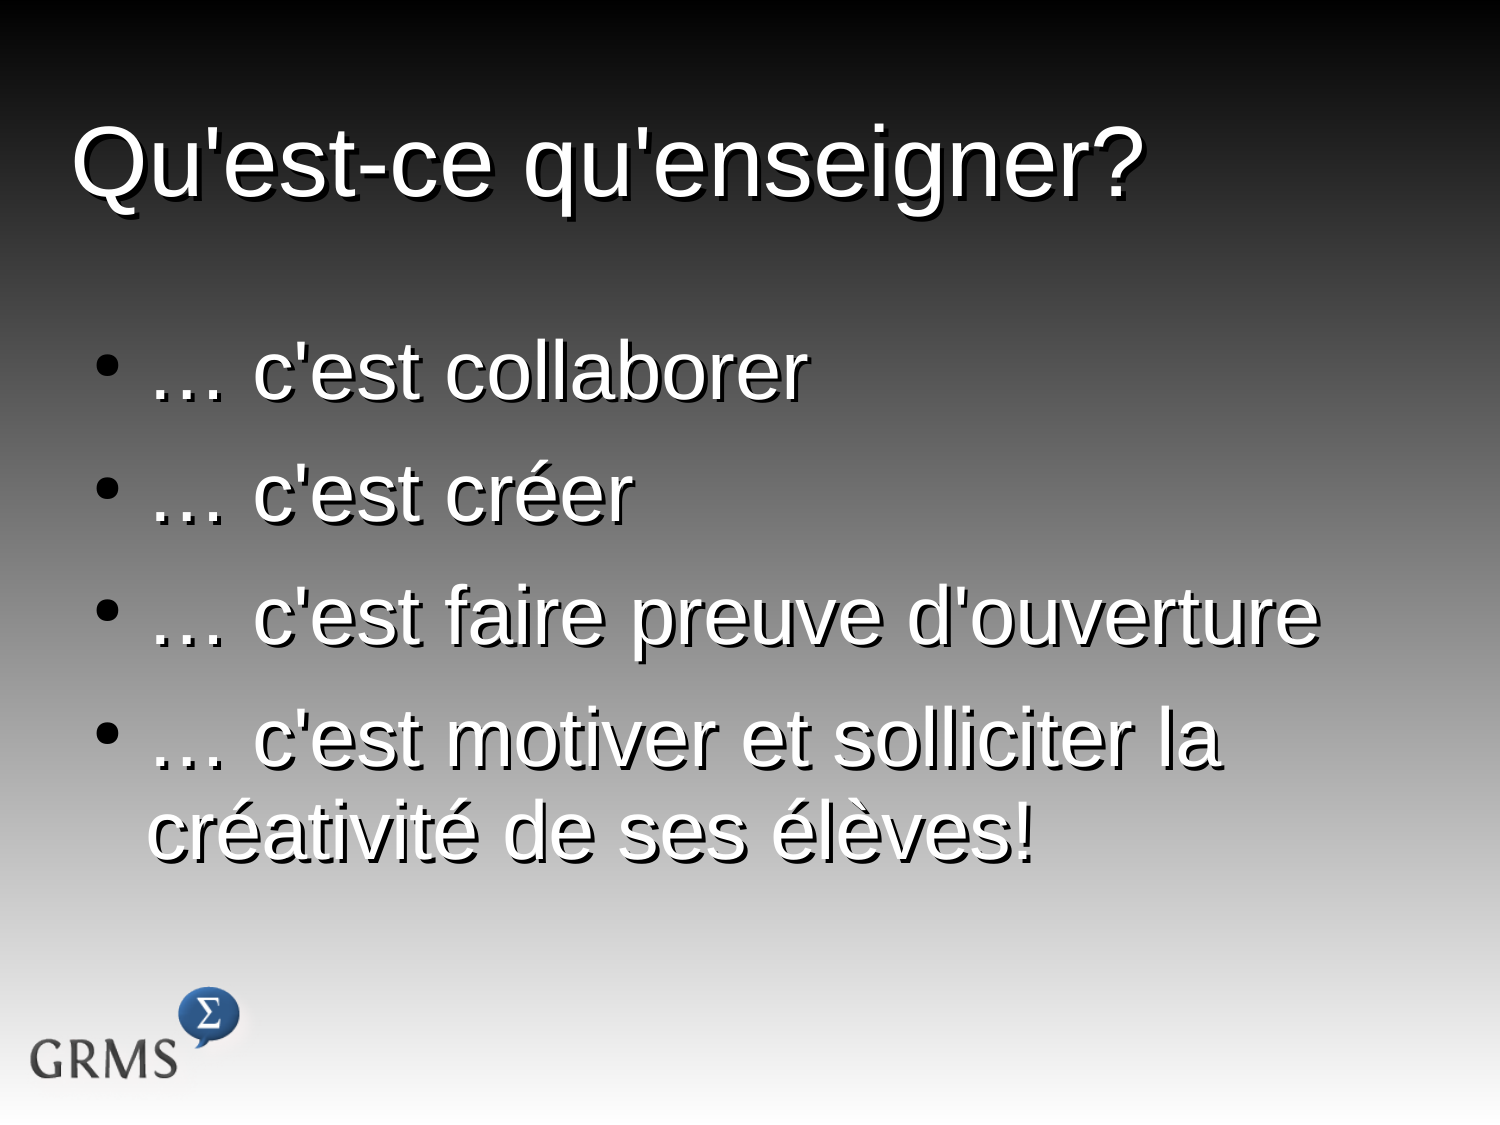

# Qu'est-ce qu'enseigner?
… c'est collaborer
… c'est créer
… c'est faire preuve d'ouverture
… c'est motiver et solliciter la créativité de ses élèves!